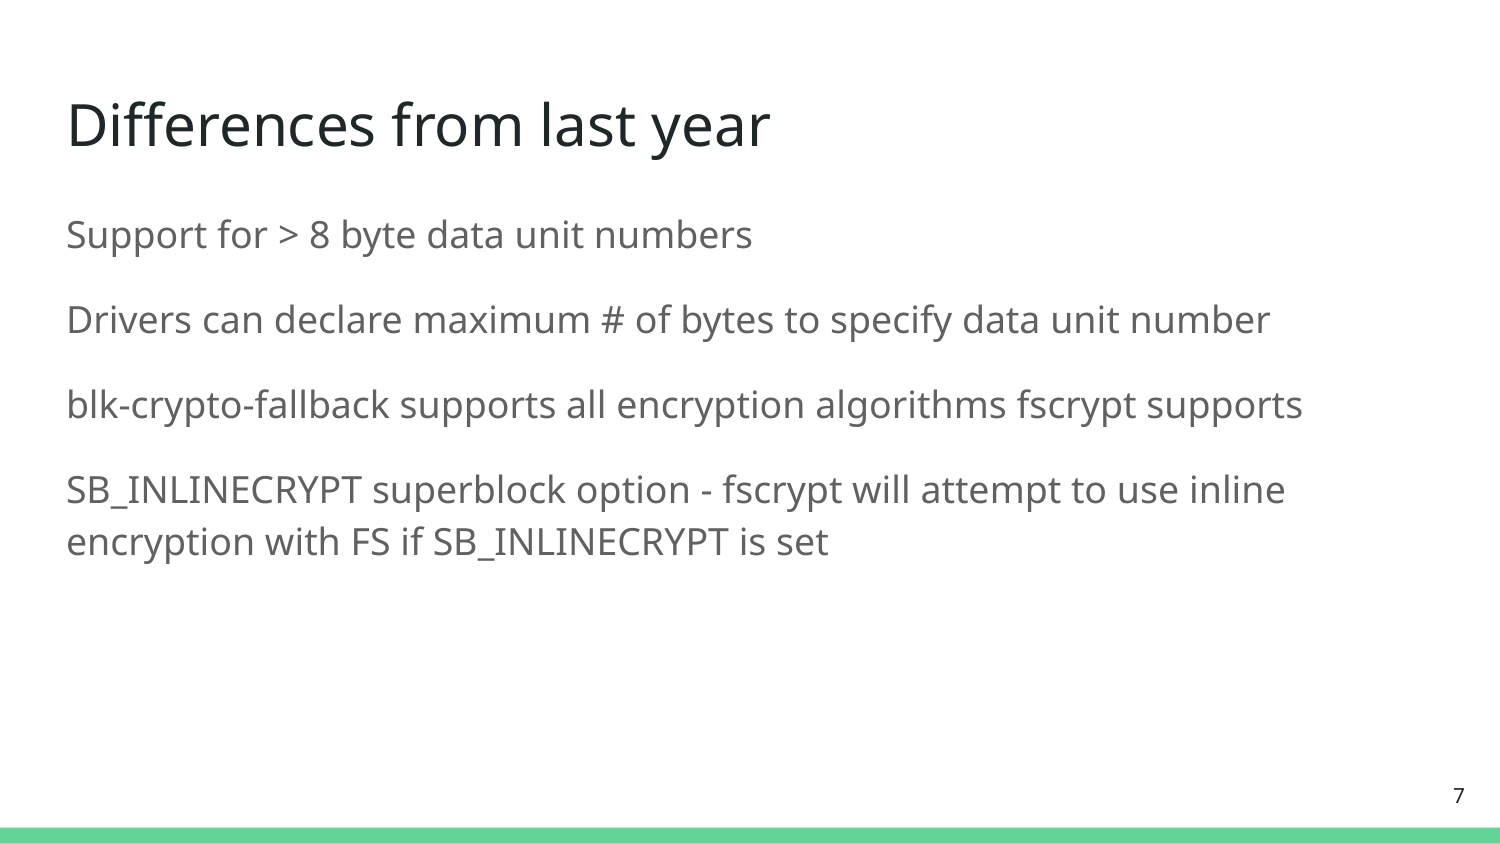

# Differences from last year
Support for > 8 byte data unit numbers
Drivers can declare maximum # of bytes to specify data unit number
blk-crypto-fallback supports all encryption algorithms fscrypt supports
SB_INLINECRYPT superblock option - fscrypt will attempt to use inline encryption with FS if SB_INLINECRYPT is set